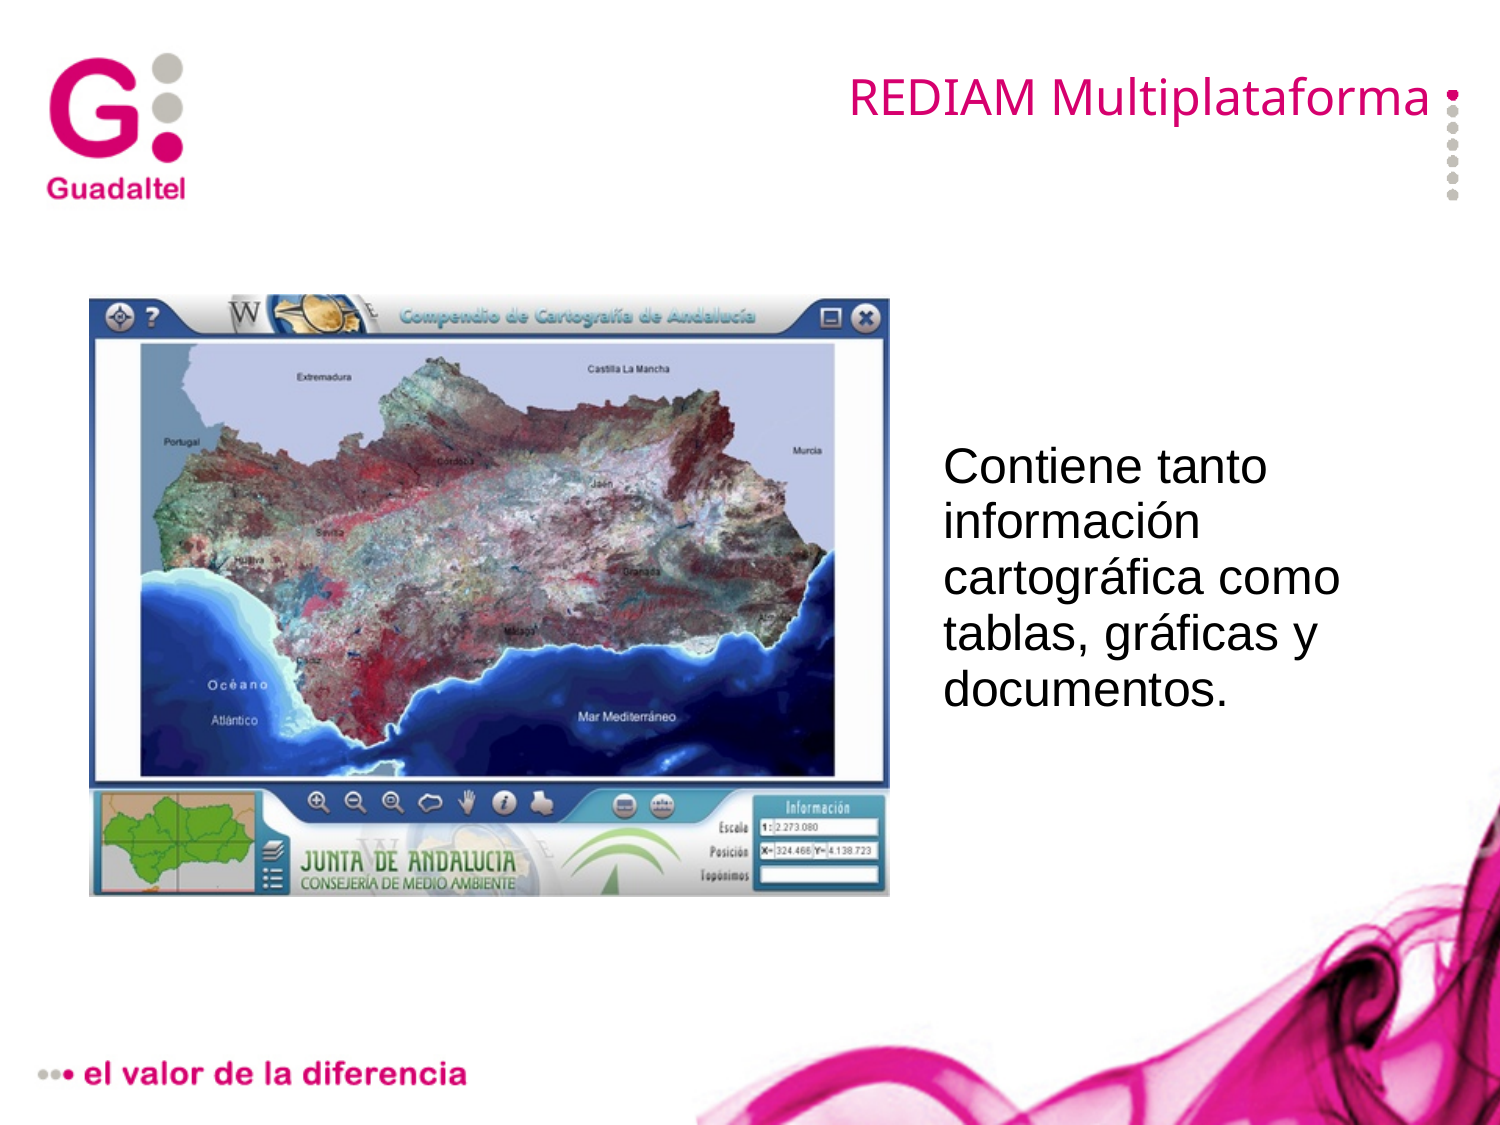

REDIAM Multiplataforma
Contiene tanto información cartográfica como tablas, gráficas y documentos.